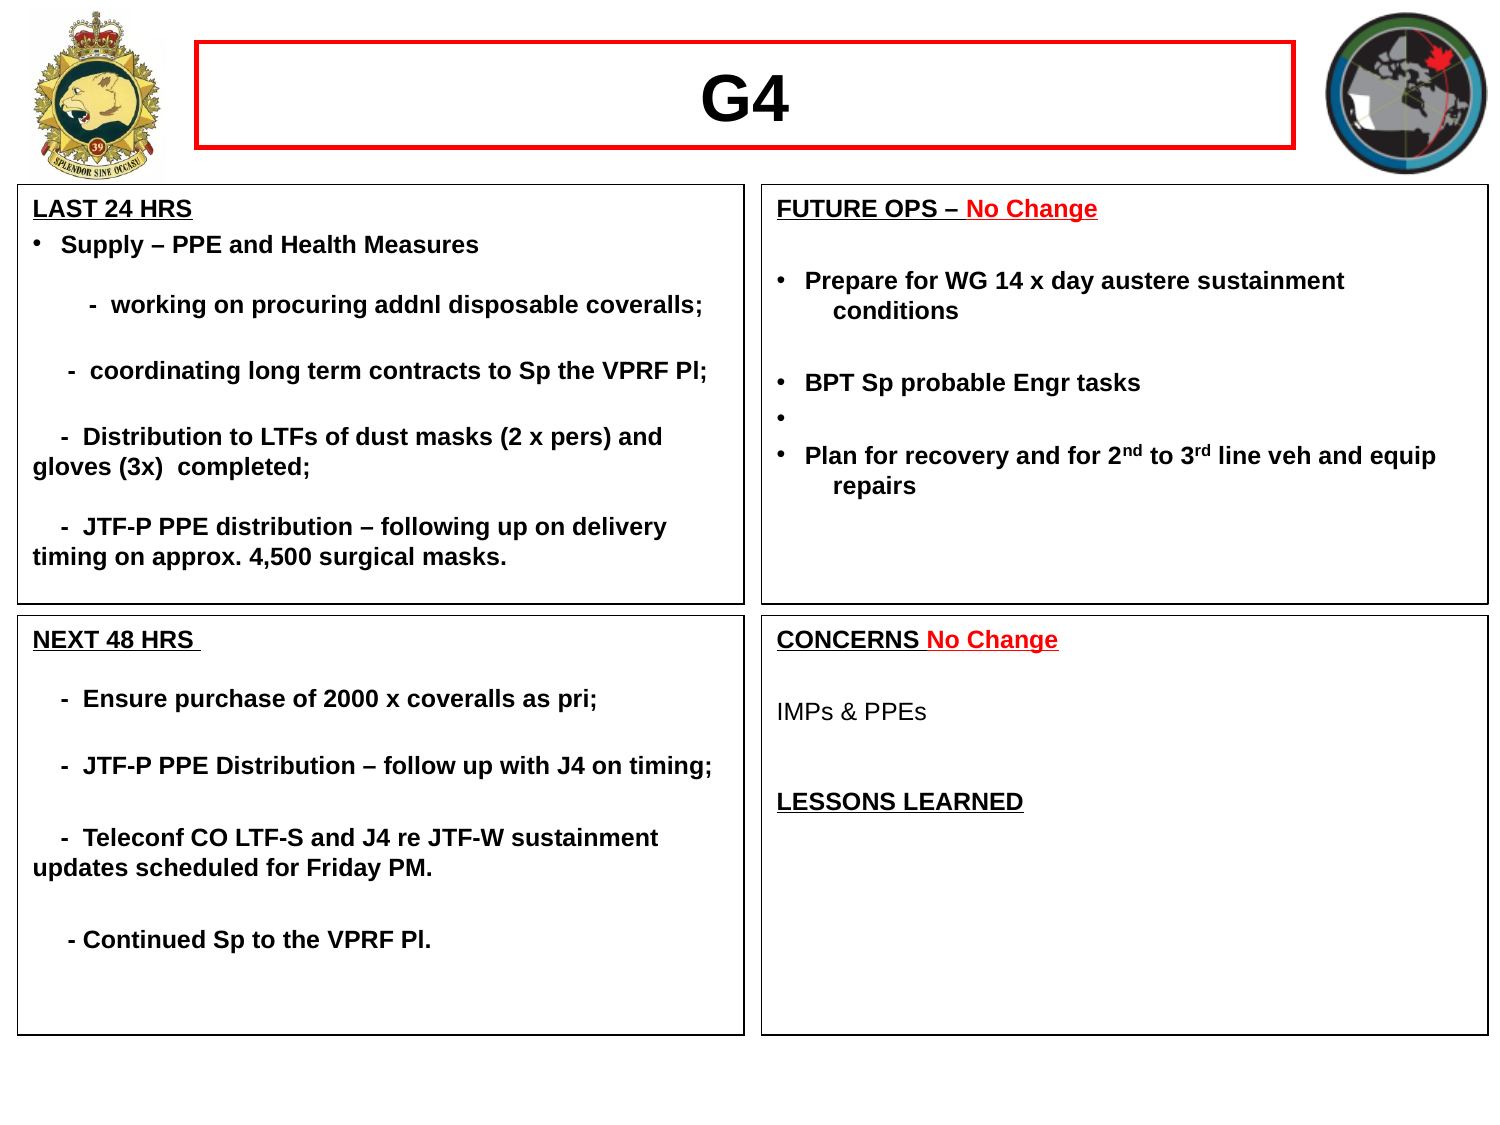

# G4
LAST 24 HRS
Supply – PPE and Health Measures
- working on procuring addnl disposable coveralls;
 - coordinating long term contracts to Sp the VPRF Pl;
 - Distribution to LTFs of dust masks (2 x pers) and gloves (3x) completed;
 - JTF-P PPE distribution – following up on delivery timing on approx. 4,500 surgical masks.
FUTURE OPS – No Change
Prepare for WG 14 x day austere sustainment conditions
BPT Sp probable Engr tasks
Plan for recovery and for 2nd to 3rd line veh and equip repairs
NEXT 48 HRS
 - Ensure purchase of 2000 x coveralls as pri;
 - JTF-P PPE Distribution – follow up with J4 on timing;
 - Teleconf CO LTF-S and J4 re JTF-W sustainment updates scheduled for Friday PM.
 - Continued Sp to the VPRF Pl.
CONCERNS No Change
IMPs & PPEs
LESSONS LEARNED